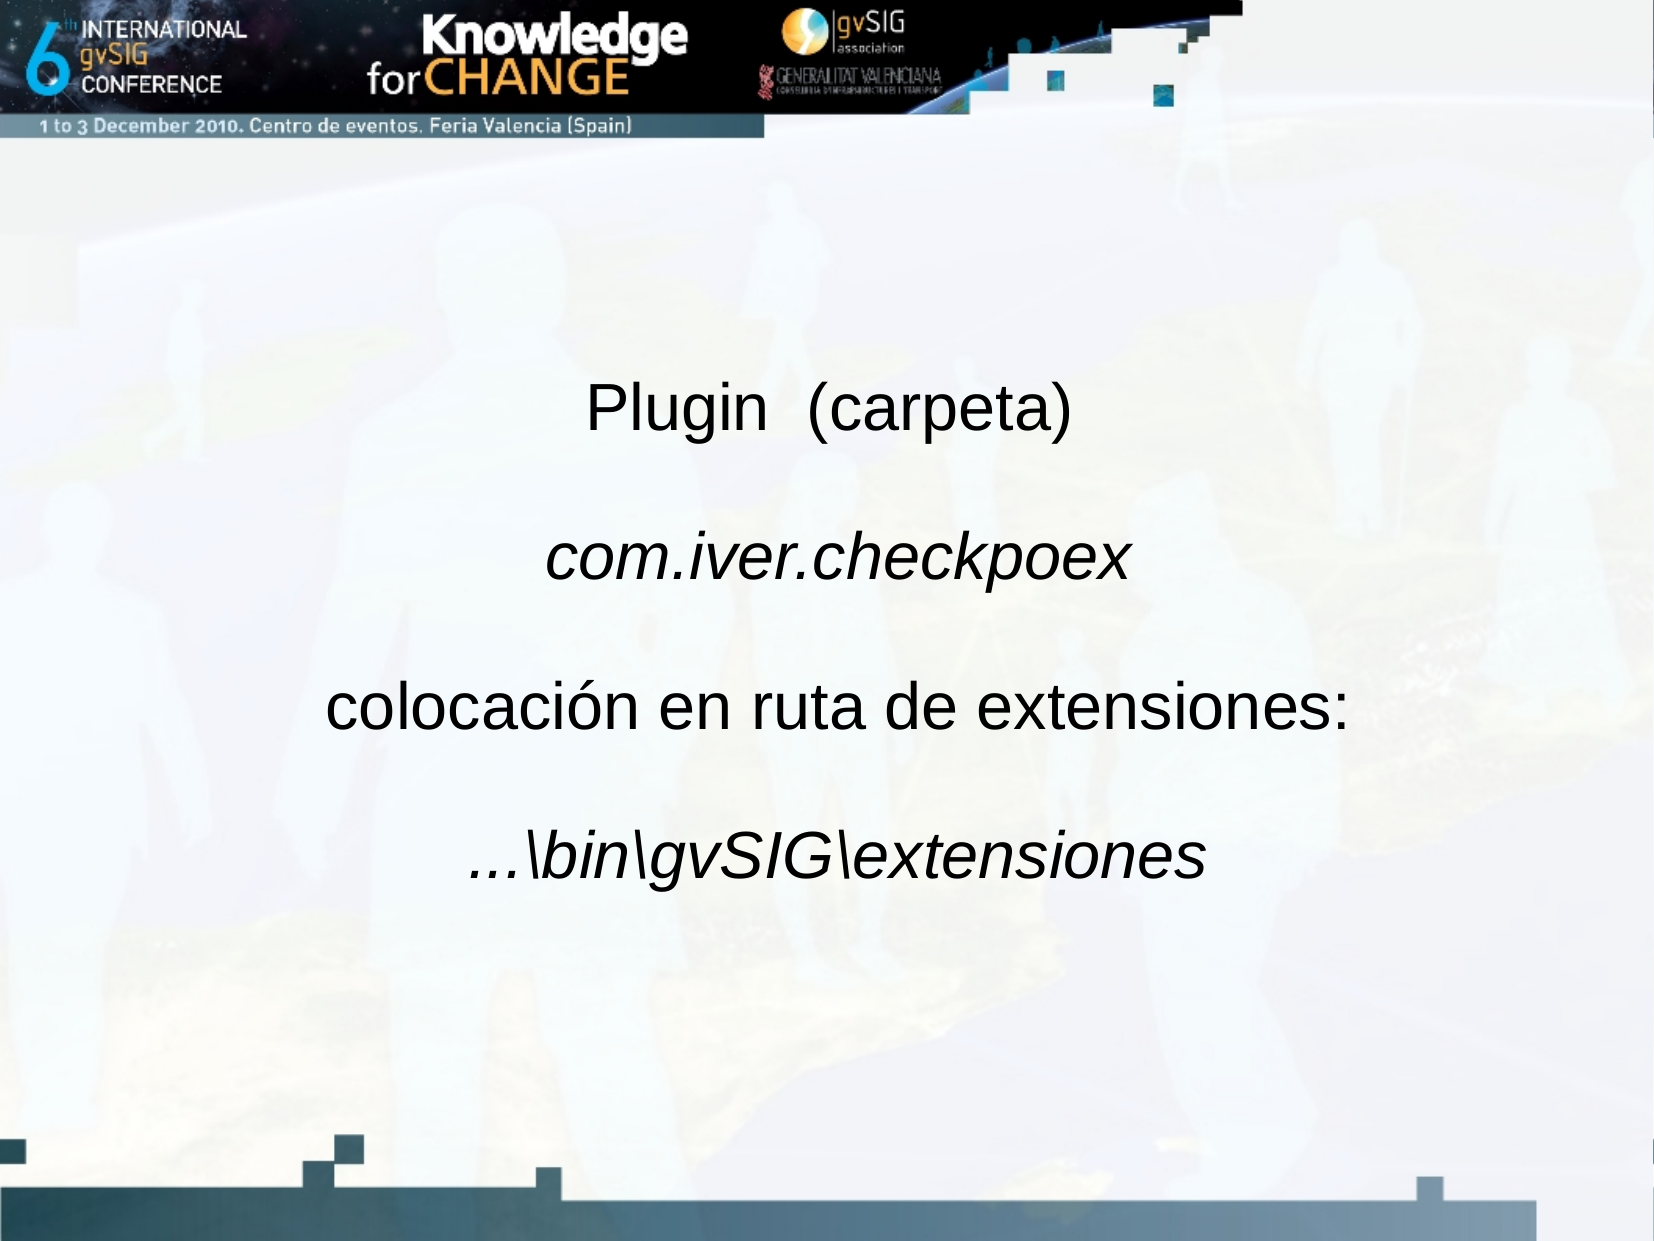

# Plugin (carpeta)
com.iver.checkpoex
colocación en ruta de extensiones:
...\bin\gvSIG\extensiones